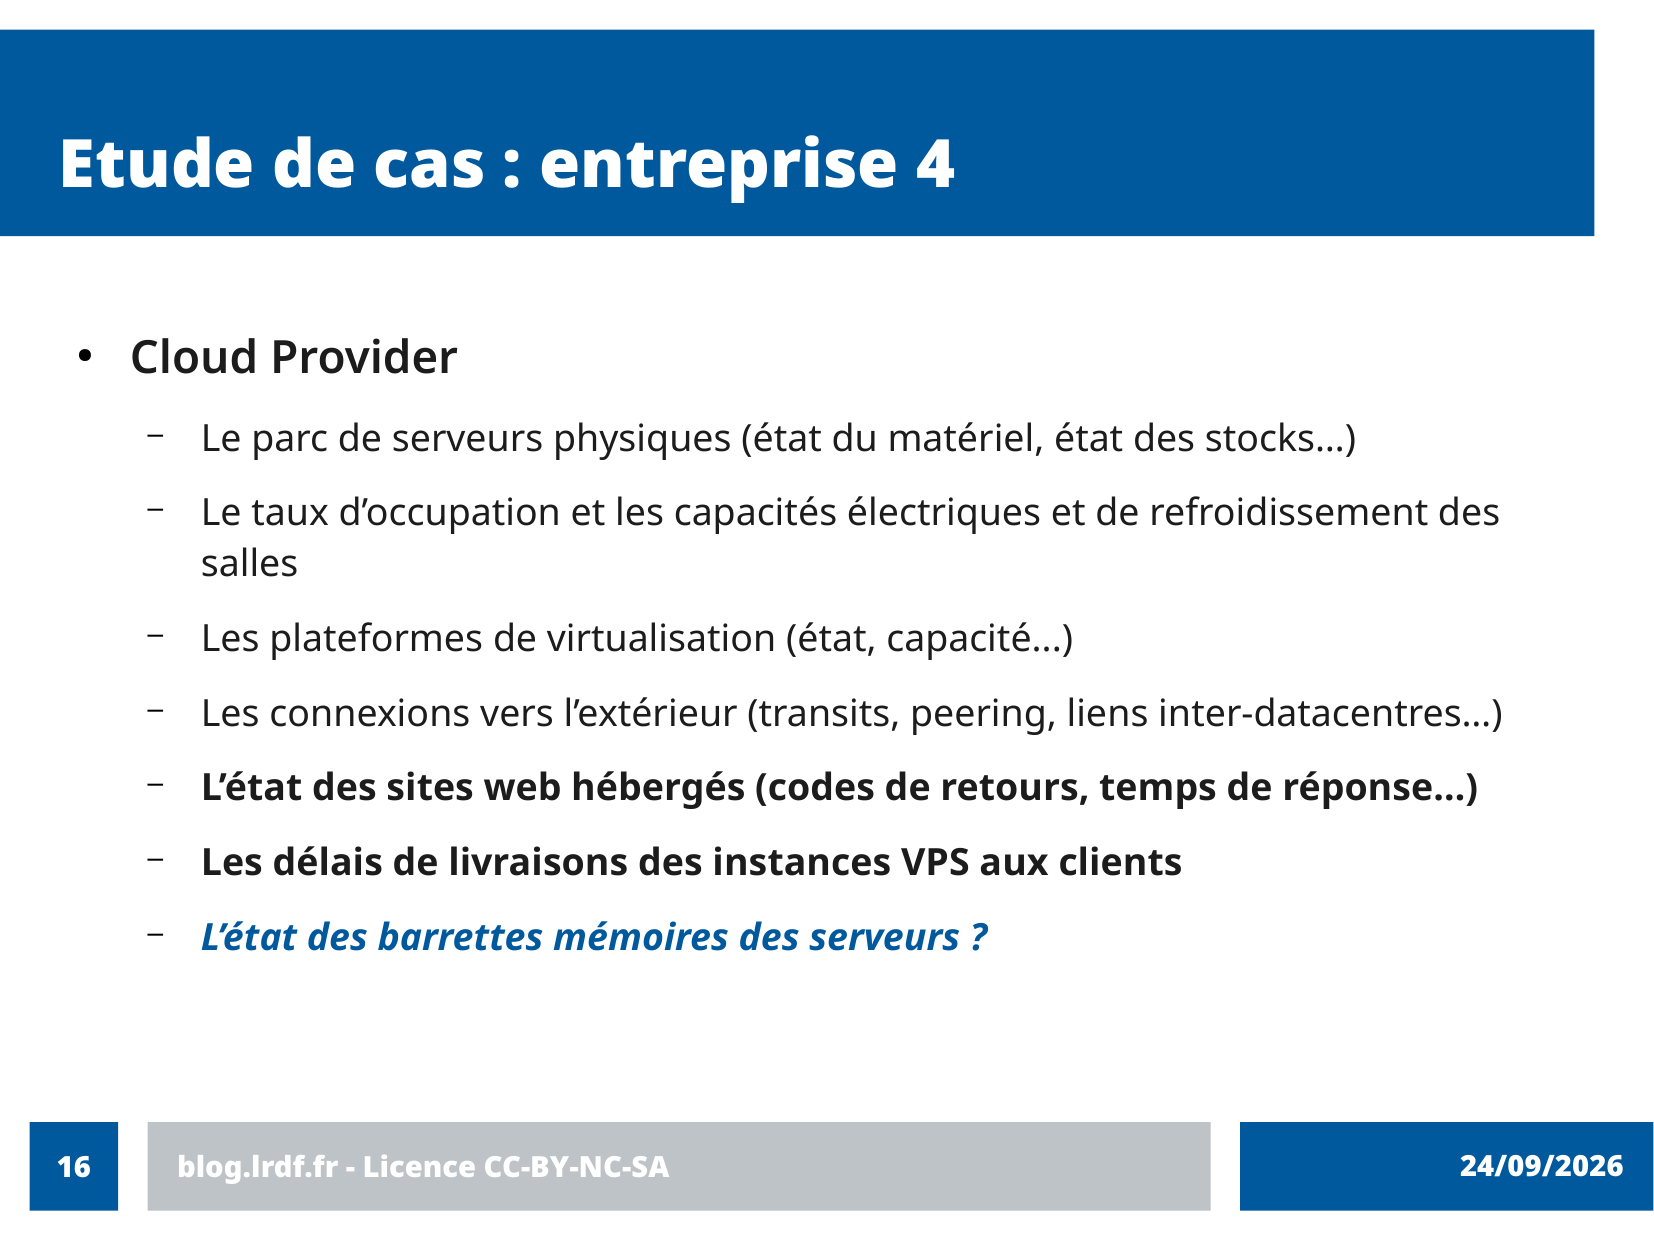

# Etude de cas : entreprise 4
Cloud Provider
Le parc de serveurs physiques (état du matériel, état des stocks…)
Le taux d’occupation et les capacités électriques et de refroidissement des salles
Les plateformes de virtualisation (état, capacité...)
Les connexions vers l’extérieur (transits, peering, liens inter-datacentres…)
L’état des sites web hébergés (codes de retours, temps de réponse…)
Les délais de livraisons des instances VPS aux clients
L’état des barrettes mémoires des serveurs ?
16
blog.lrdf.fr - Licence CC-BY-NC-SA